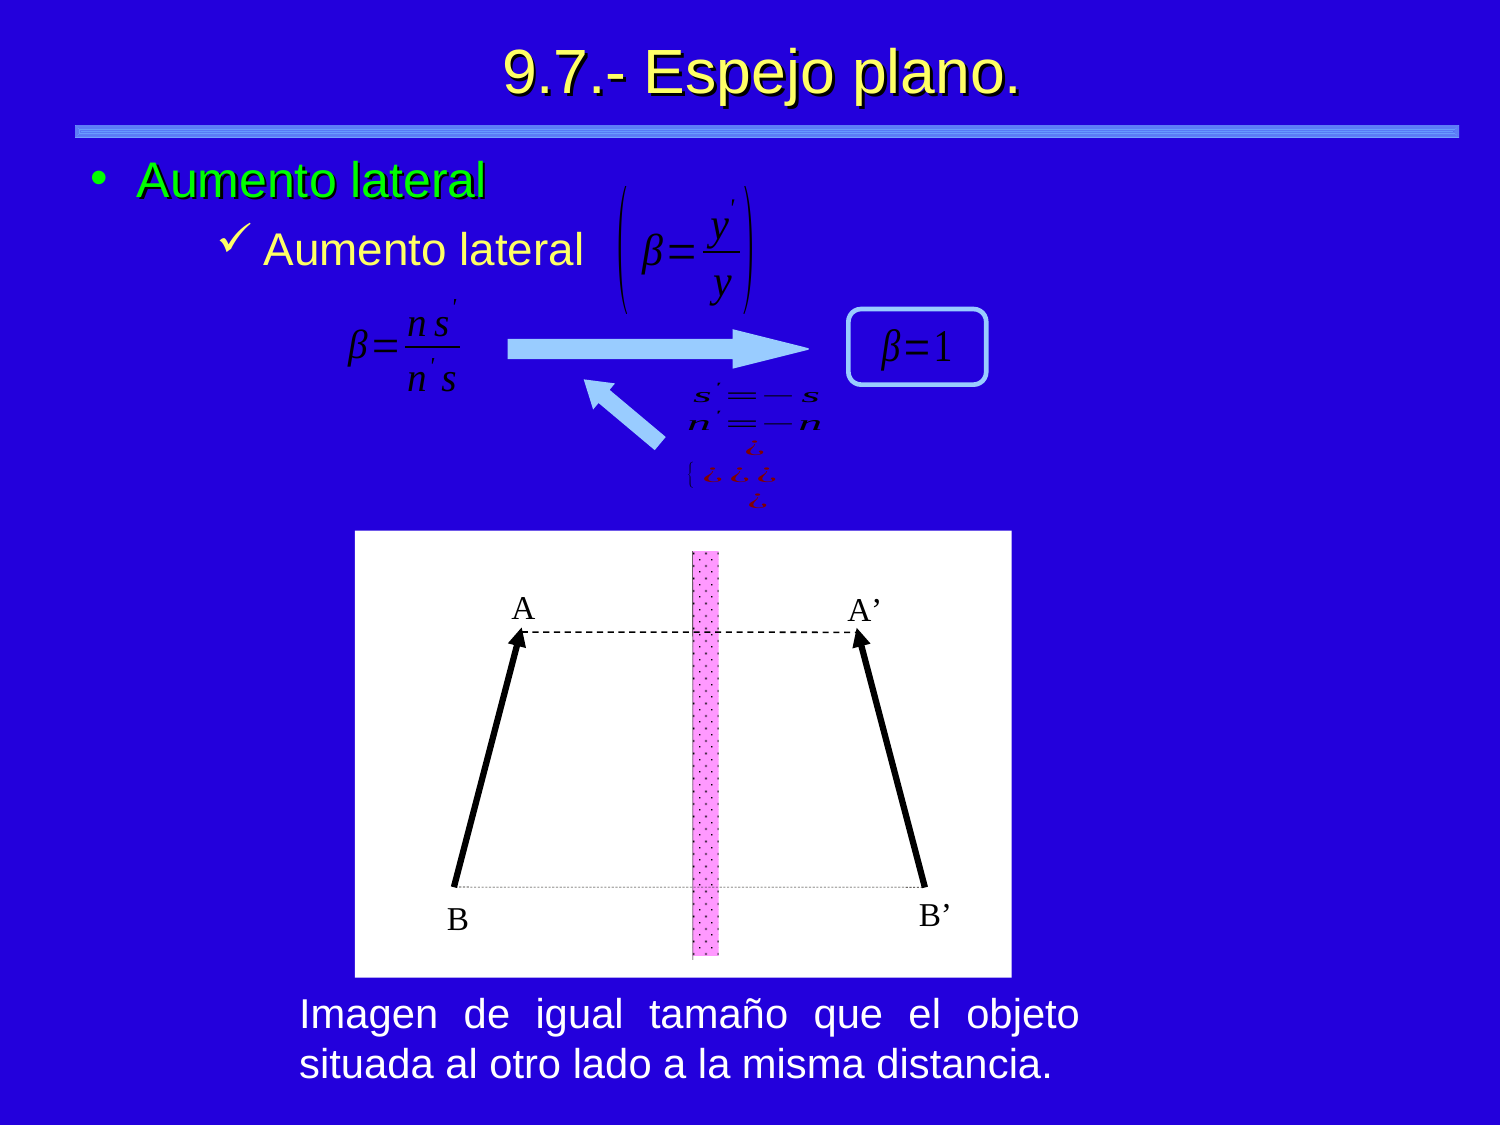

9.7.- Espejo plano.
Aumento lateral
Aumento lateral
A
B
A’
B’
Imagen de igual tamaño que el objeto situada al otro lado a la misma distancia.